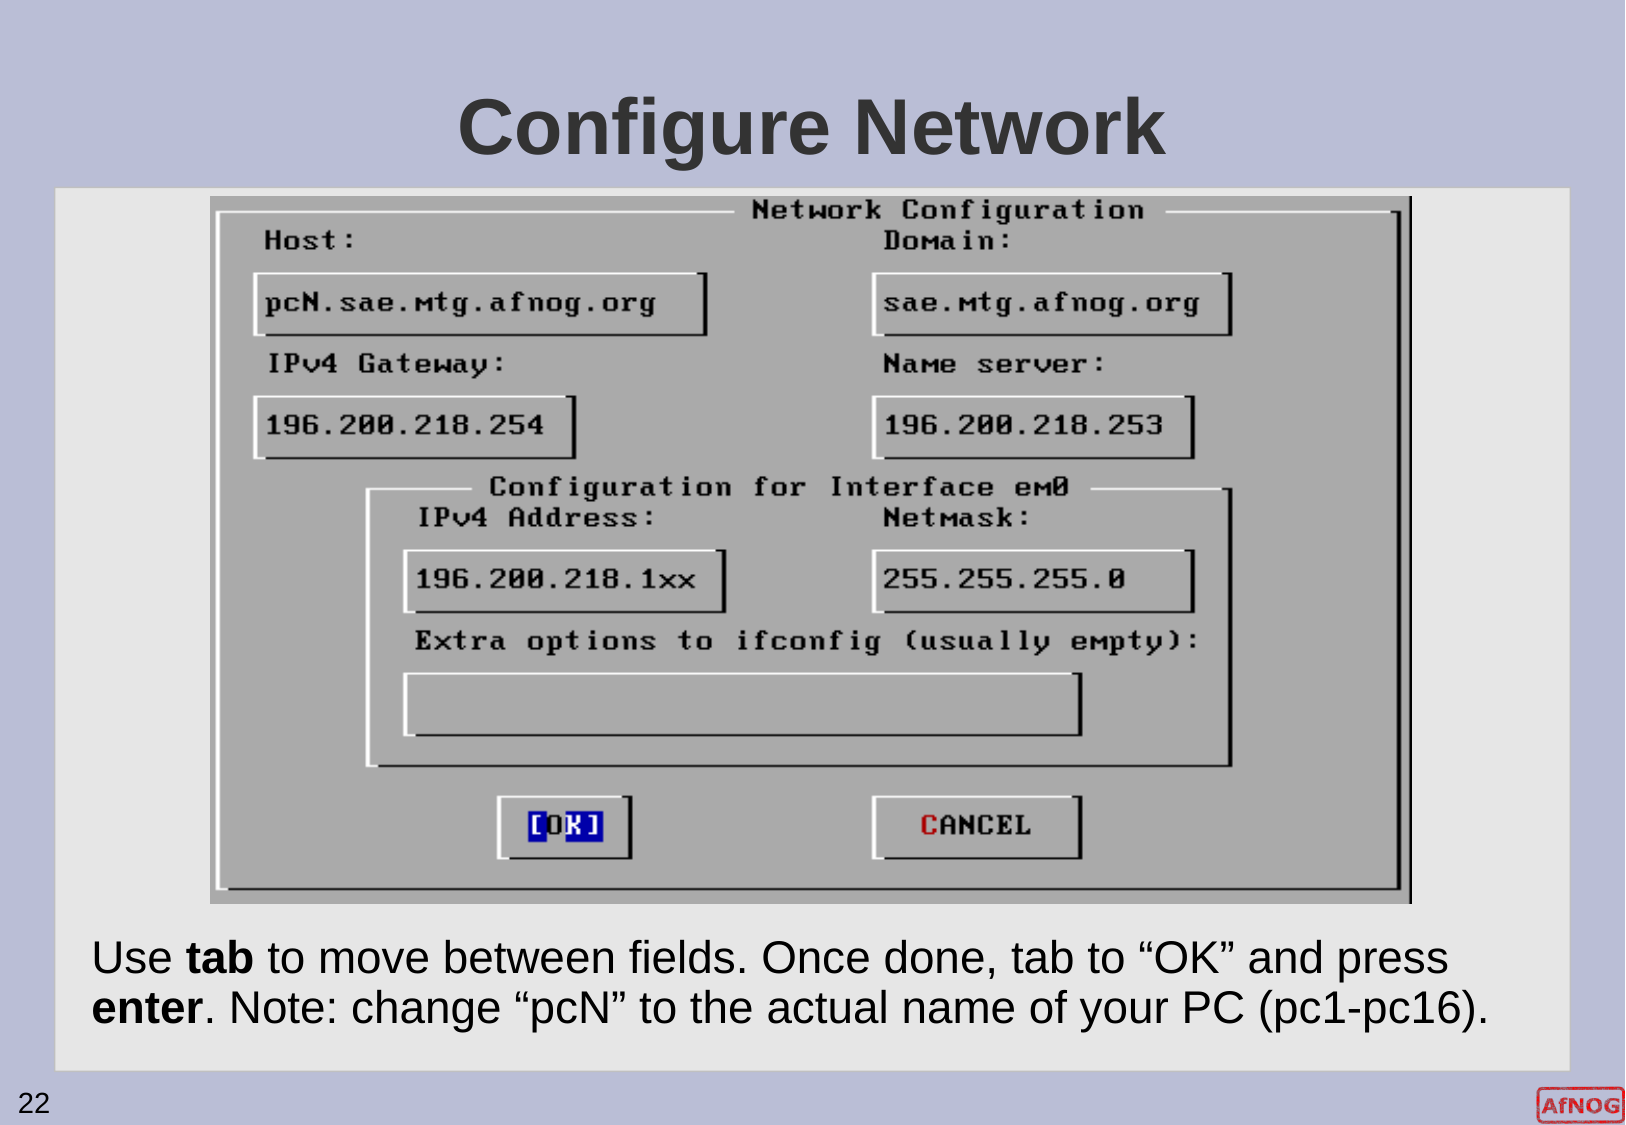

# Configure Network
Use tab to move between fields. Once done, tab to “OK” and press enter. Note: change “pcN” to the actual name of your PC (pc1-pc16).